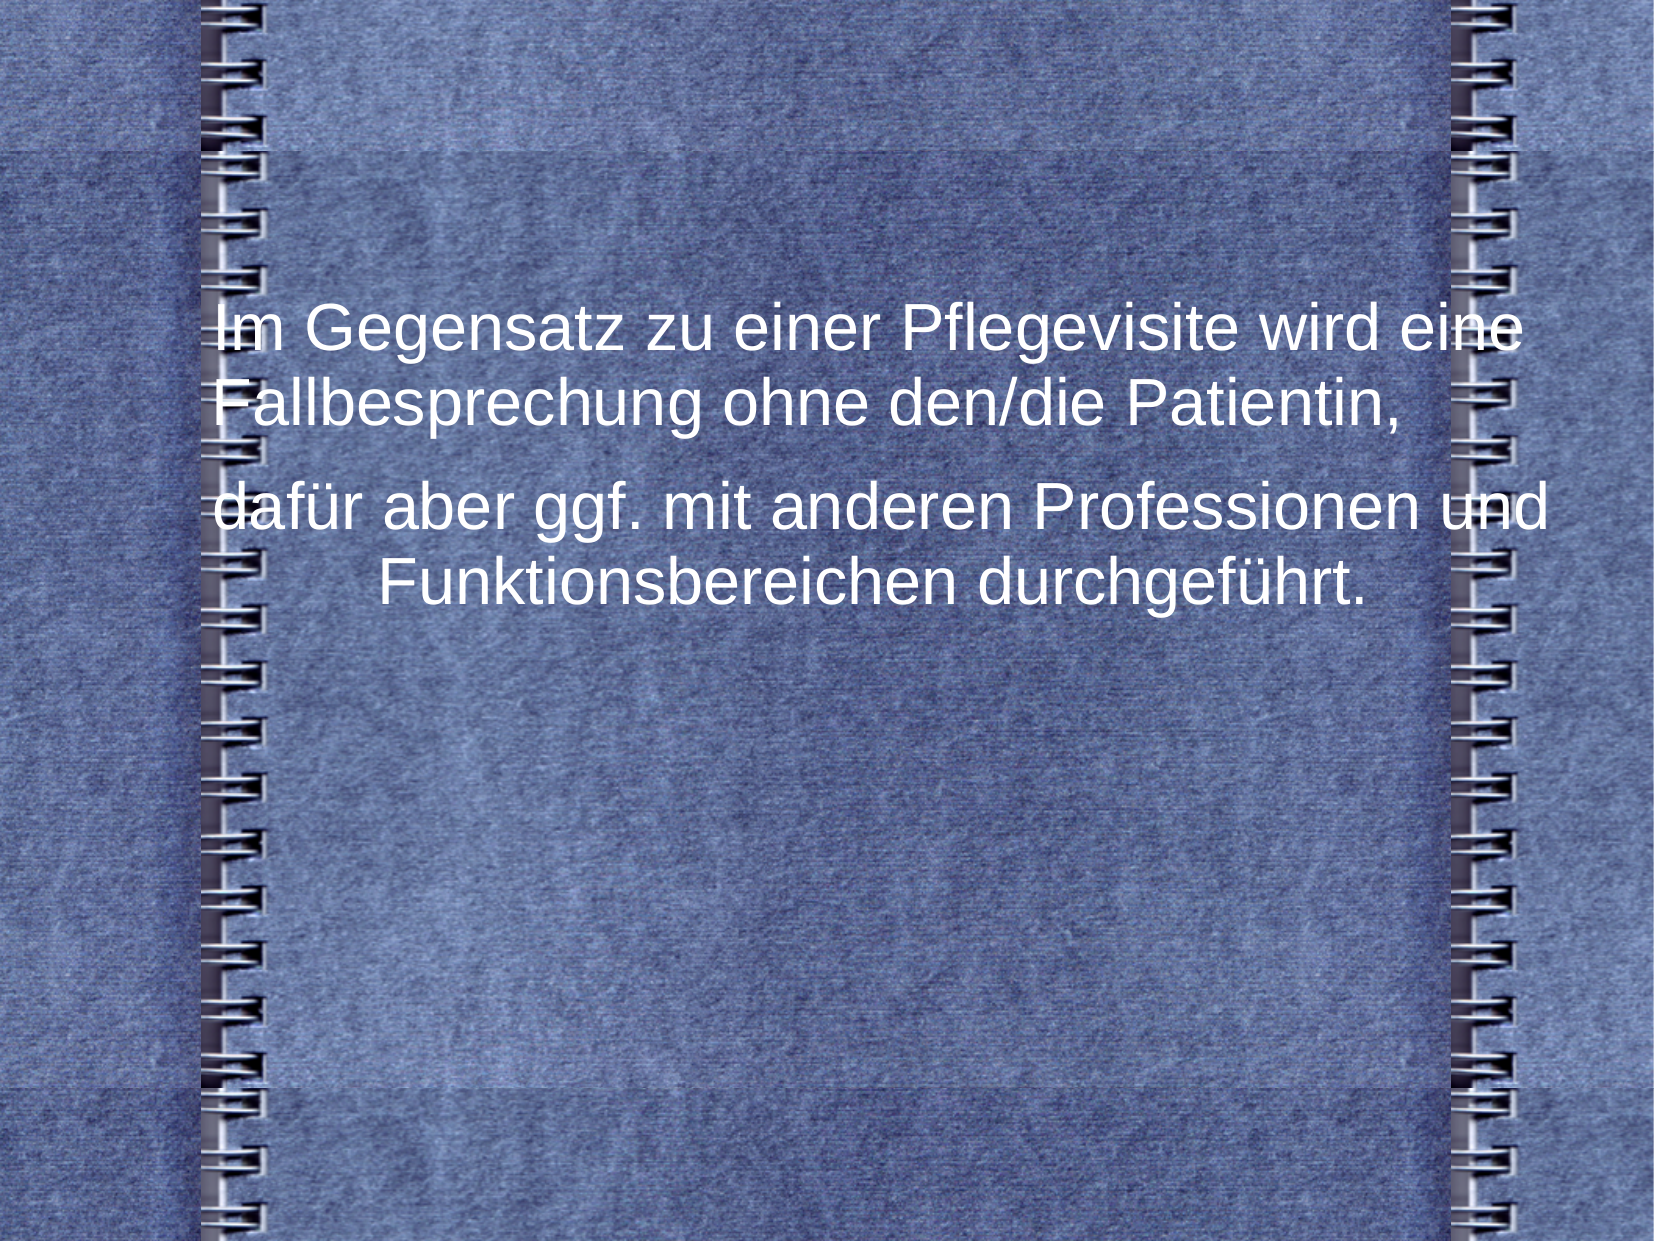

#
 Im Gegensatz zu einer Pflegevisite wird eine Fallbesprechung ohne den/die Patientin,
 dafür aber ggf. mit anderen Professionen und Funktionsbereichen durchgeführt.